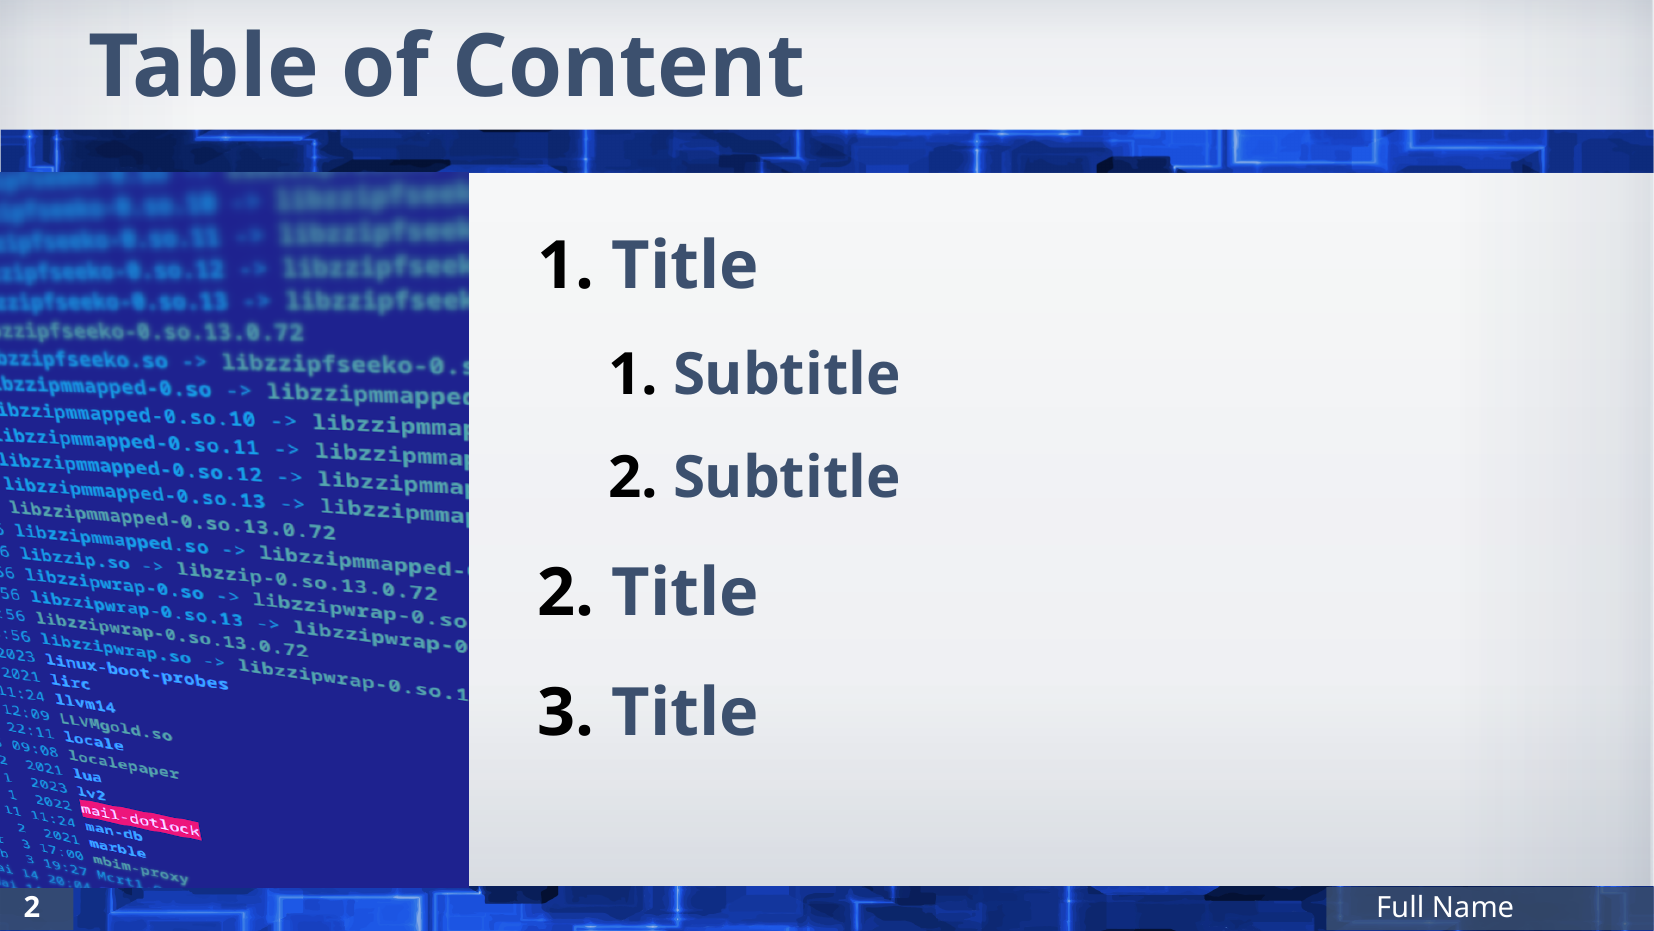

# Table of Content
Title
Subtitle
Subtitle
Title
Title
2
Full Name